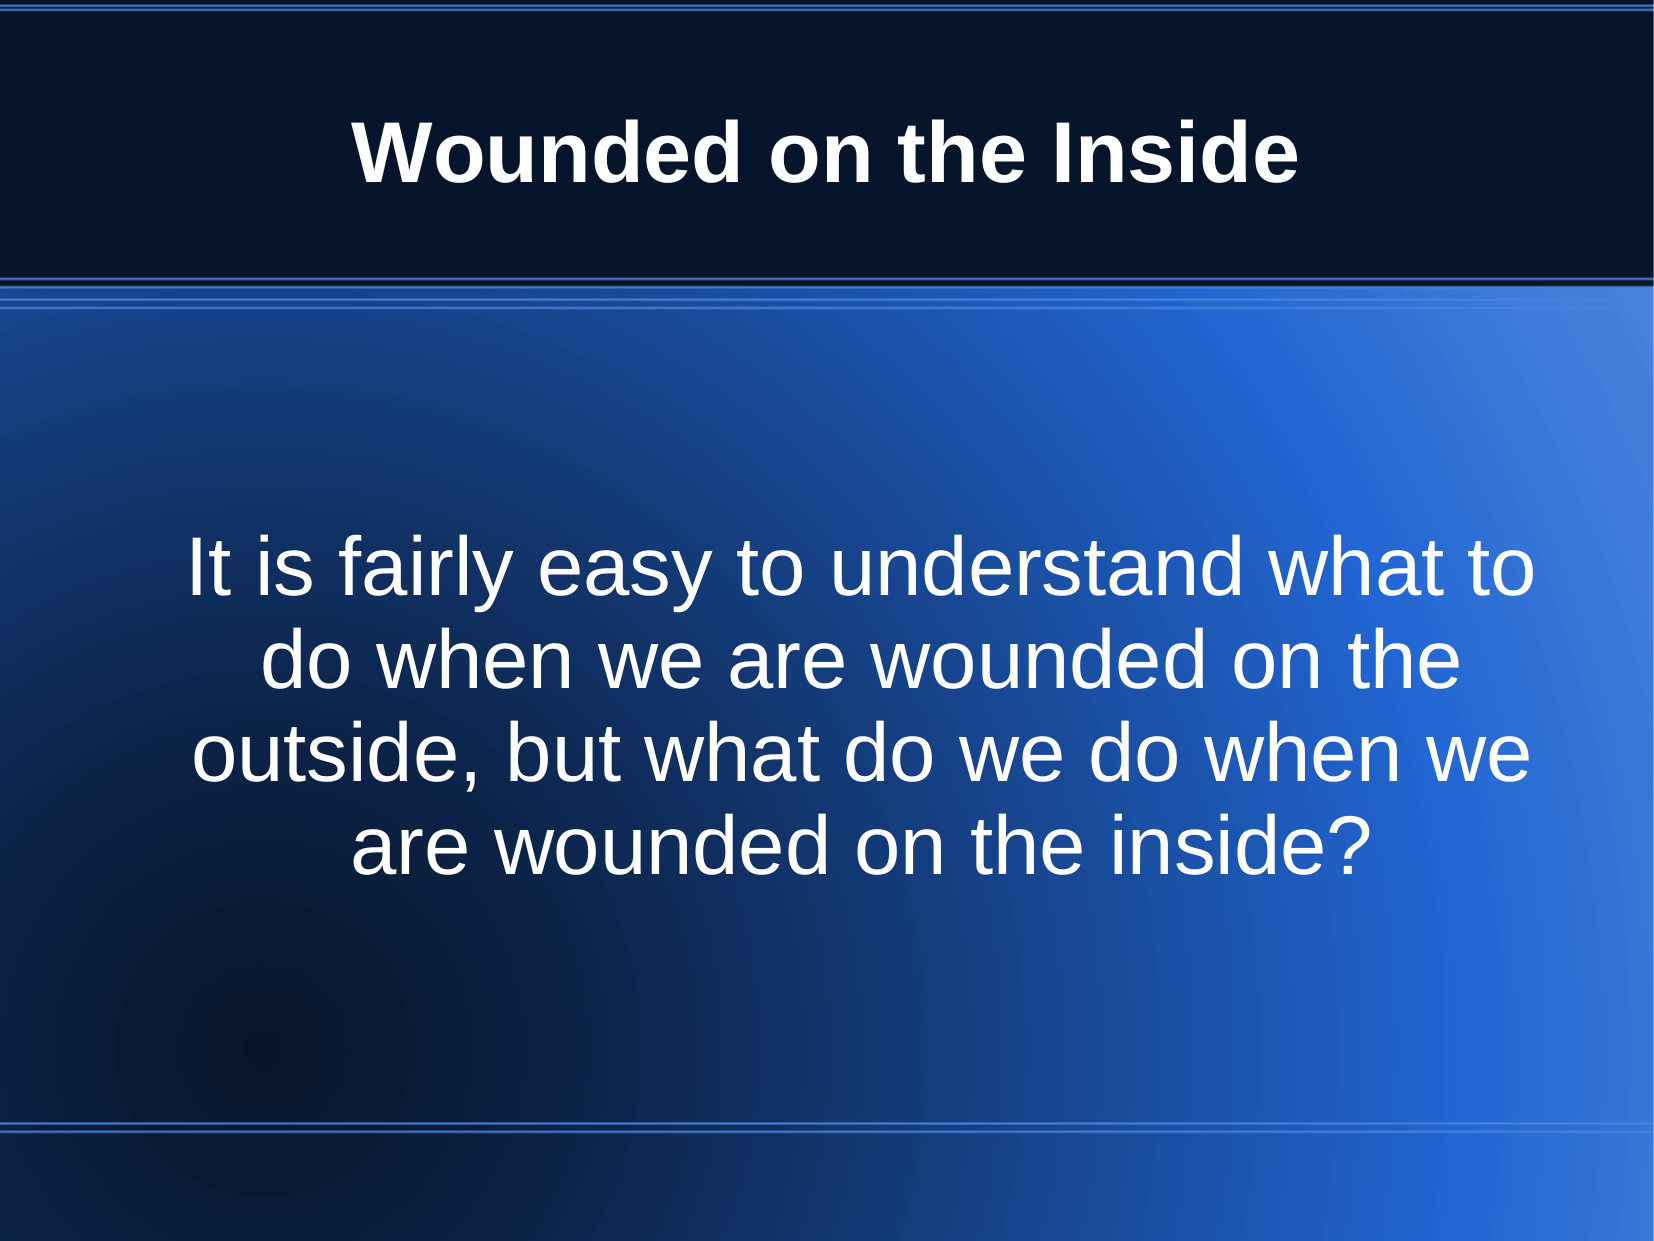

# Wounded on the Inside
It is fairly easy to understand what to do when we are wounded on the outside, but what do we do when we are wounded on the inside?